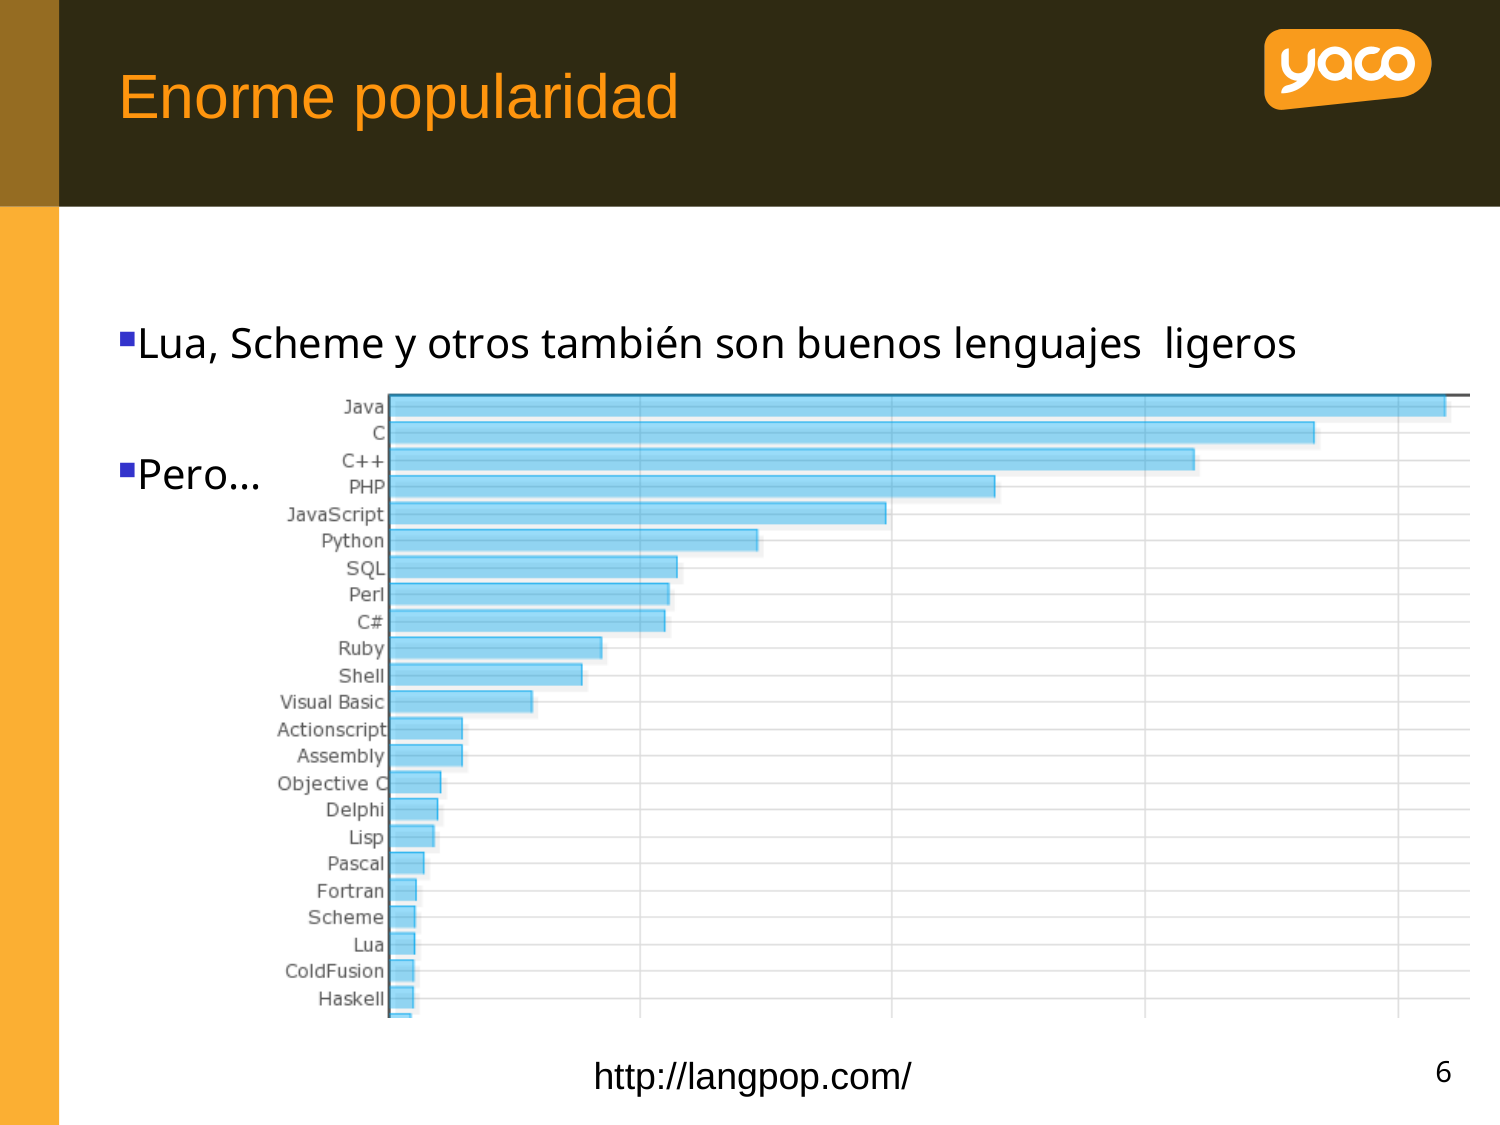

# Enorme popularidad
Lua, Scheme y otros también son buenos lenguajes ligeros
Pero...
6
http://langpop.com/